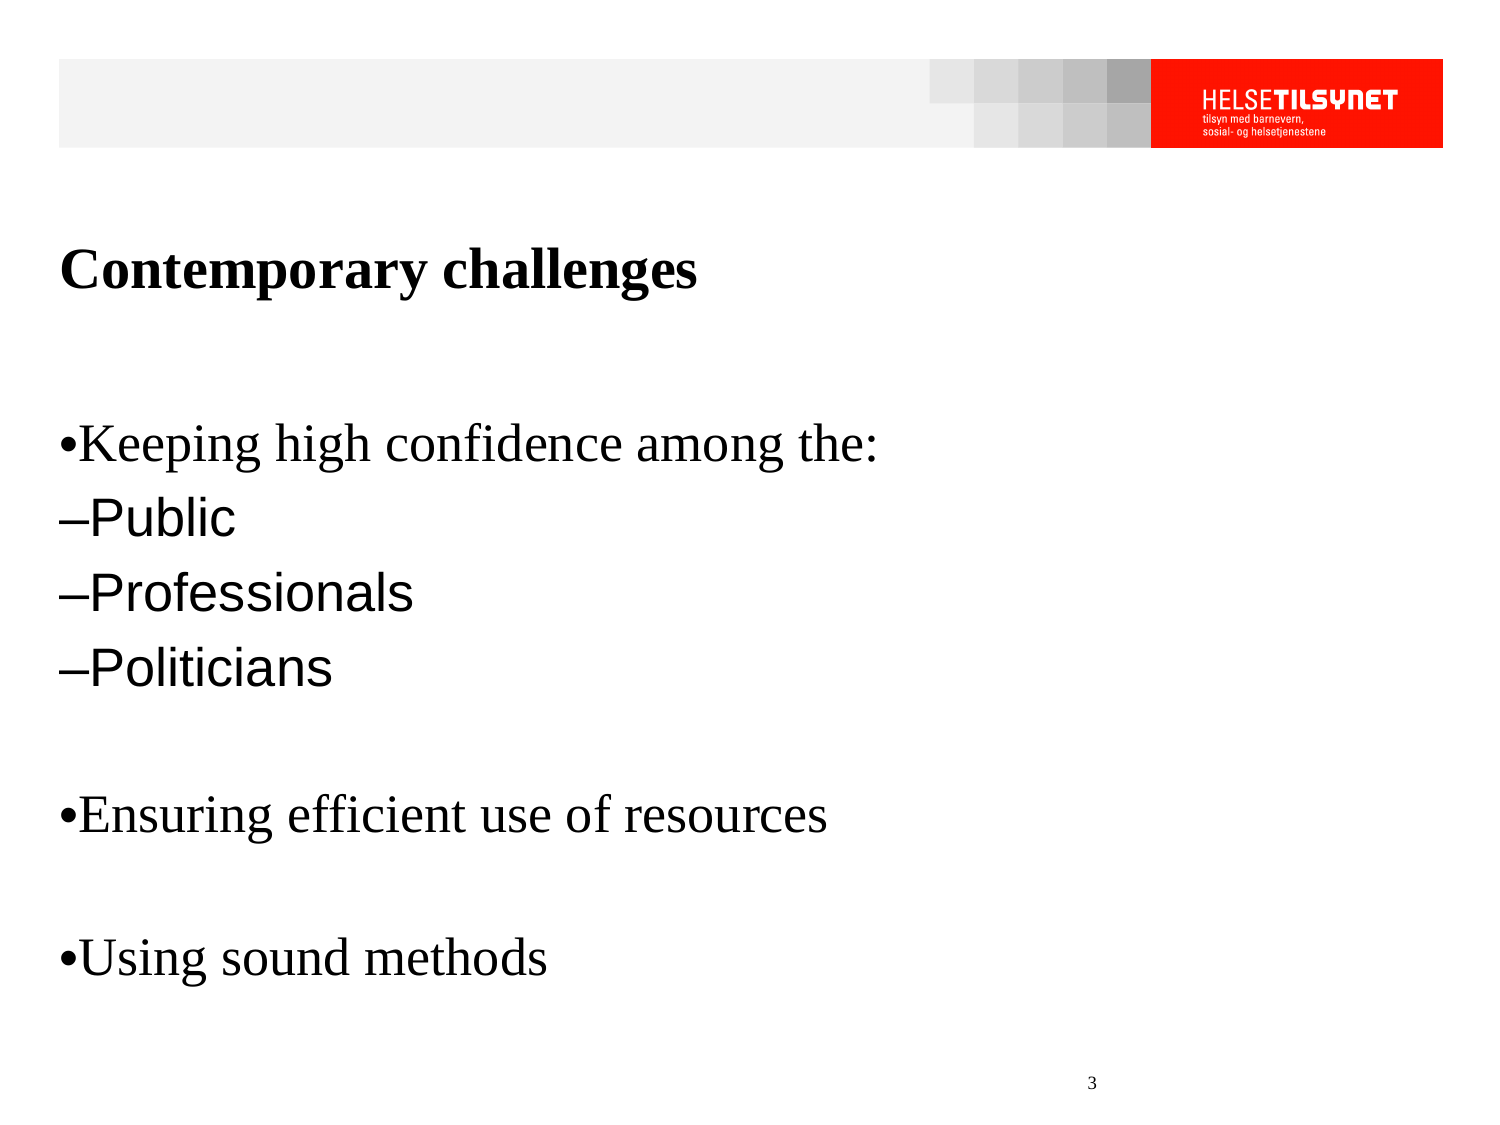

Contemporary challenges
Keeping high confidence among the:
Public
Professionals
Politicians
Ensuring efficient use of resources
Using sound methods